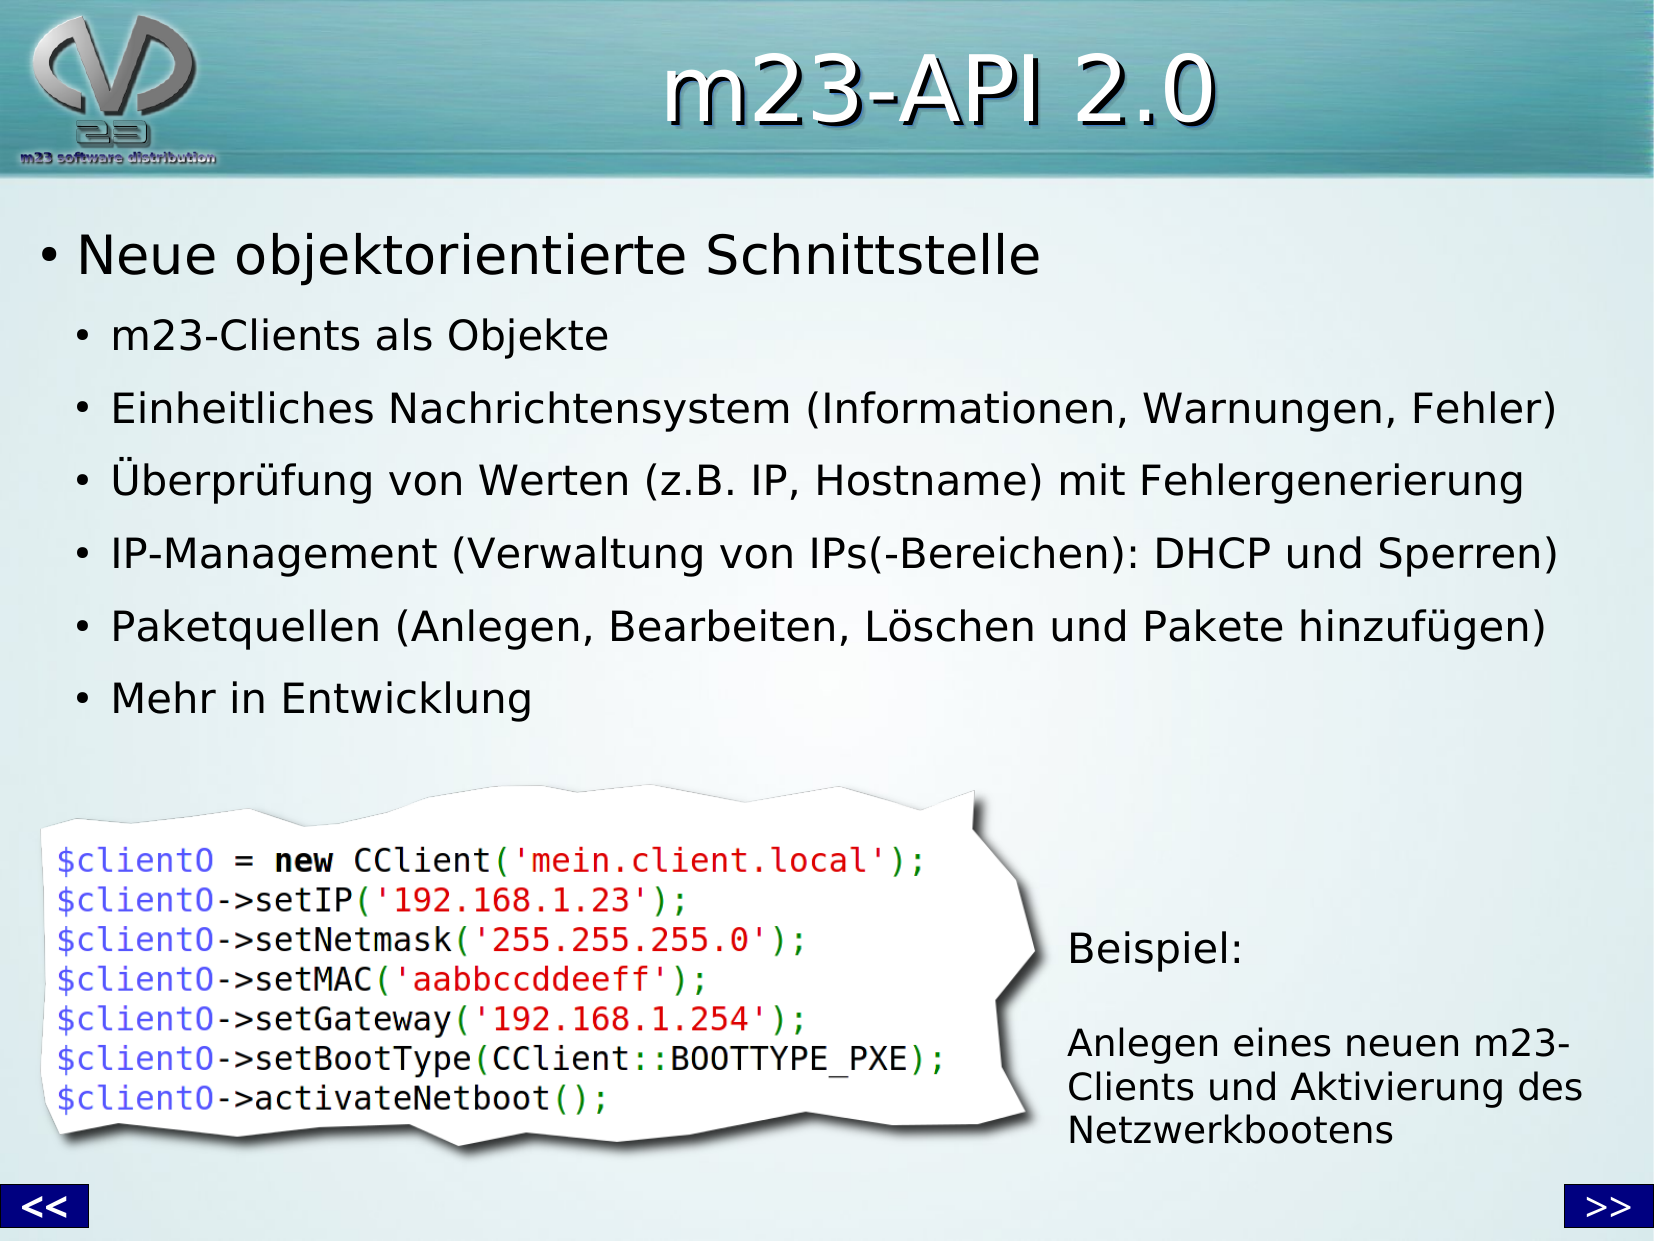

# m23-API 2.0
 Neue objektorientierte Schnittstelle
m23-Clients als Objekte
Einheitliches Nachrichtensystem (Informationen, Warnungen, Fehler)
Überprüfung von Werten (z.B. IP, Hostname) mit Fehlergenerierung
IP-Management (Verwaltung von IPs(-Bereichen): DHCP und Sperren)
Paketquellen (Anlegen, Bearbeiten, Löschen und Pakete hinzufügen)
Mehr in Entwicklung
Beispiel:
Anlegen eines neuen m23-Clients und Aktivierung des Netzwerkbootens